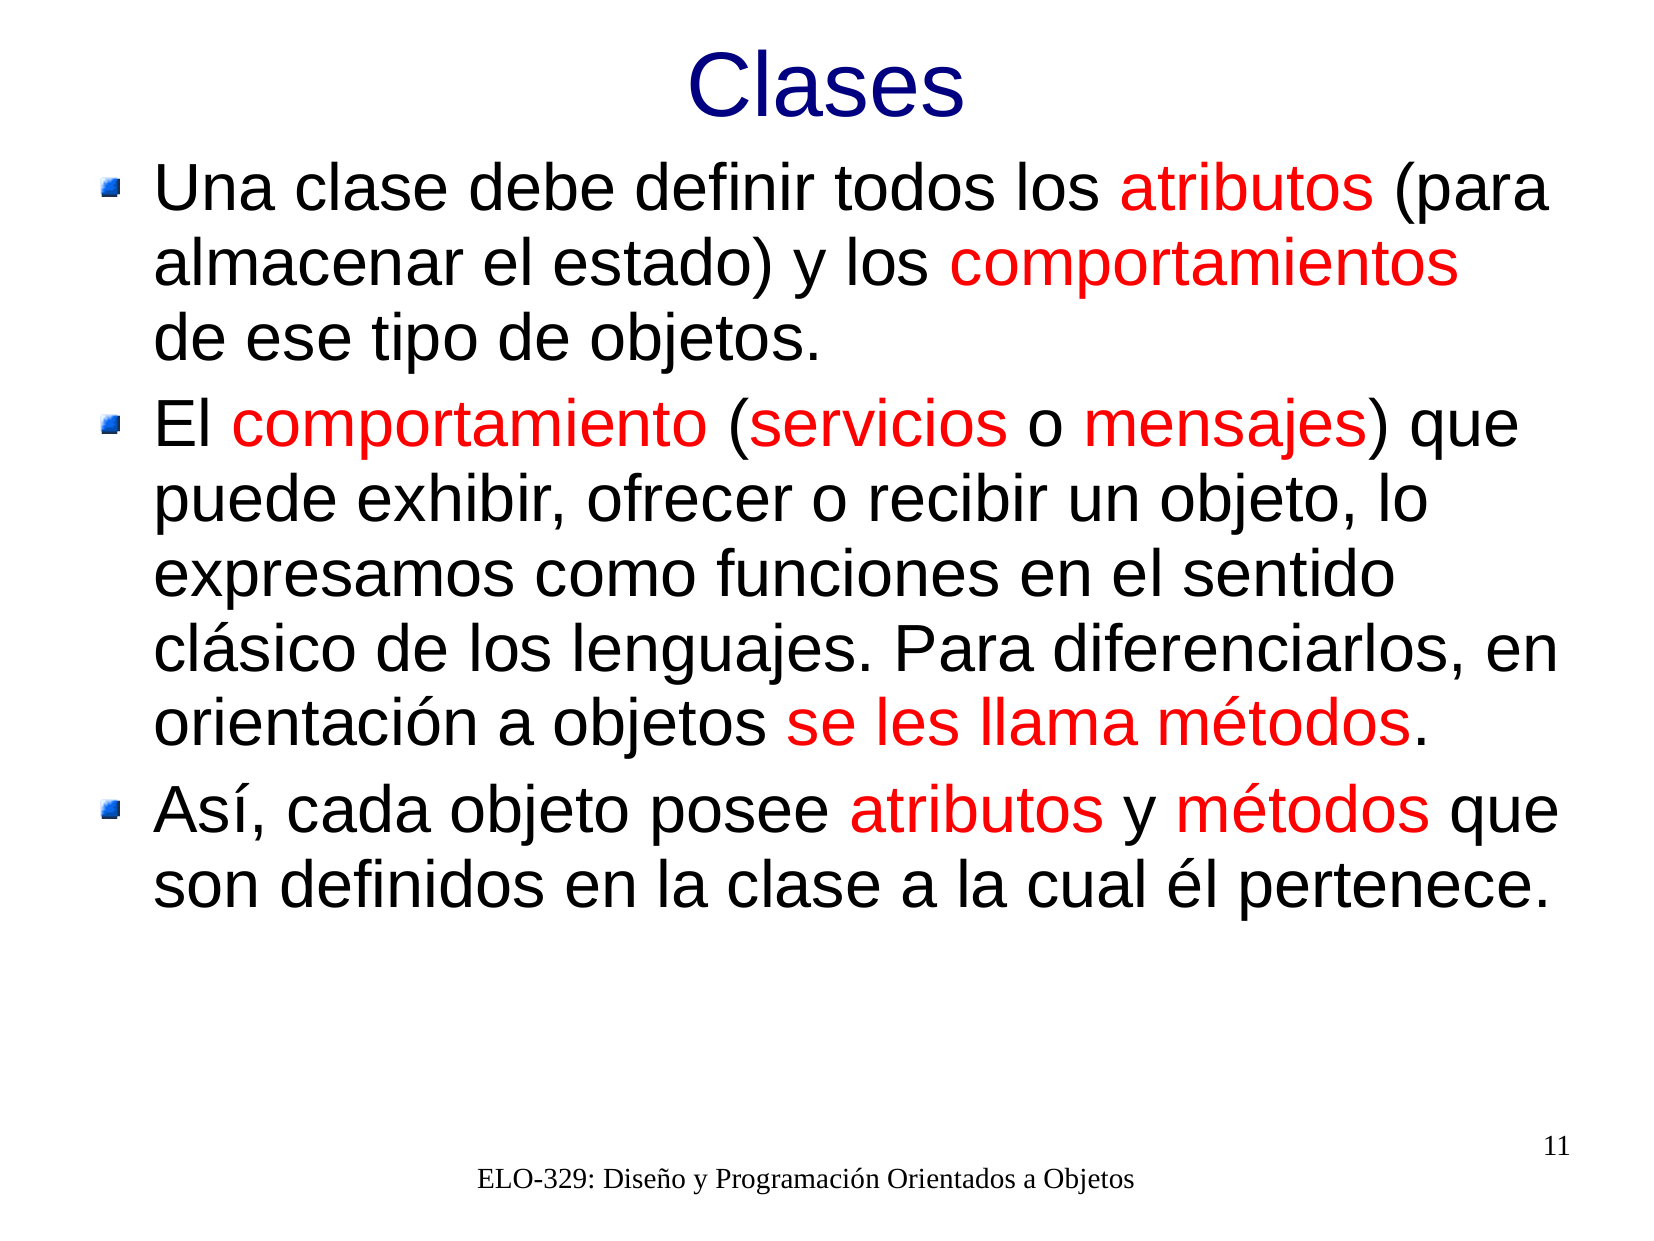

# Clases
Una clase debe definir todos los atributos (para almacenar el estado) y los comportamientos de ese tipo de objetos.
El comportamiento (servicios o mensajes) que puede exhibir, ofrecer o recibir un objeto, lo expresamos como funciones en el sentido clásico de los lenguajes. Para diferenciarlos, en orientación a objetos se les llama métodos.
Así, cada objeto posee atributos y métodos que son definidos en la clase a la cual él pertenece.
11